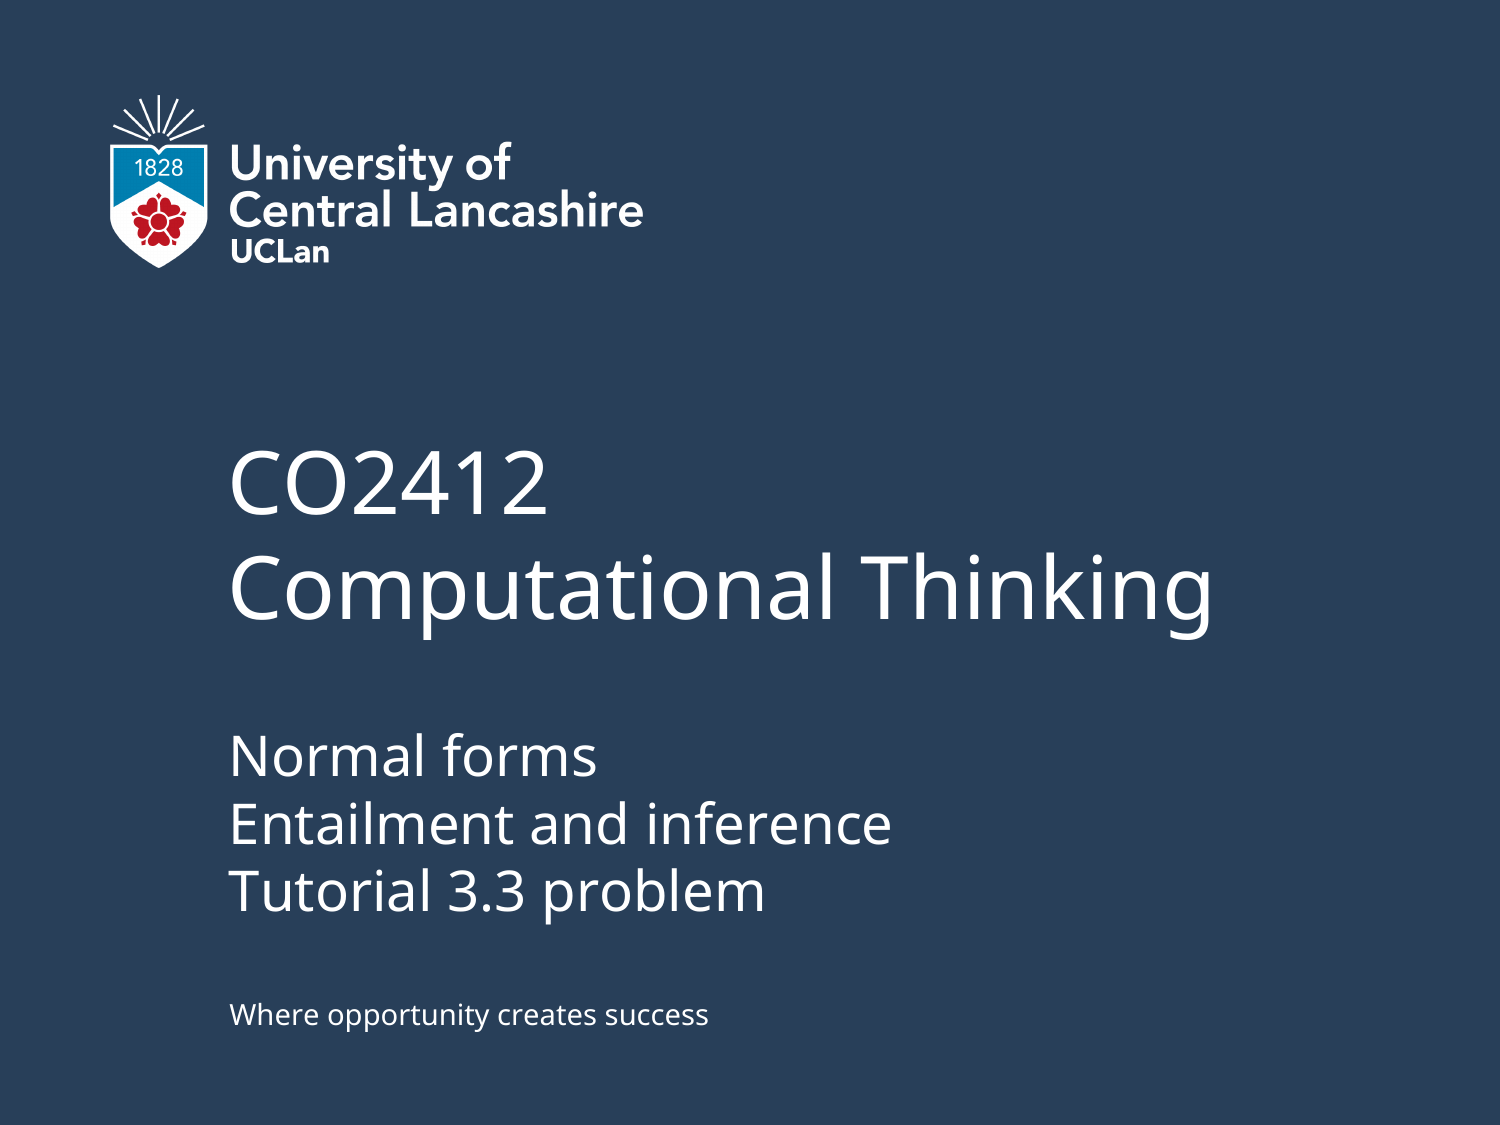

CO2412
Computational Thinking
Normal forms
Entailment and inference
Tutorial 3.3 problem